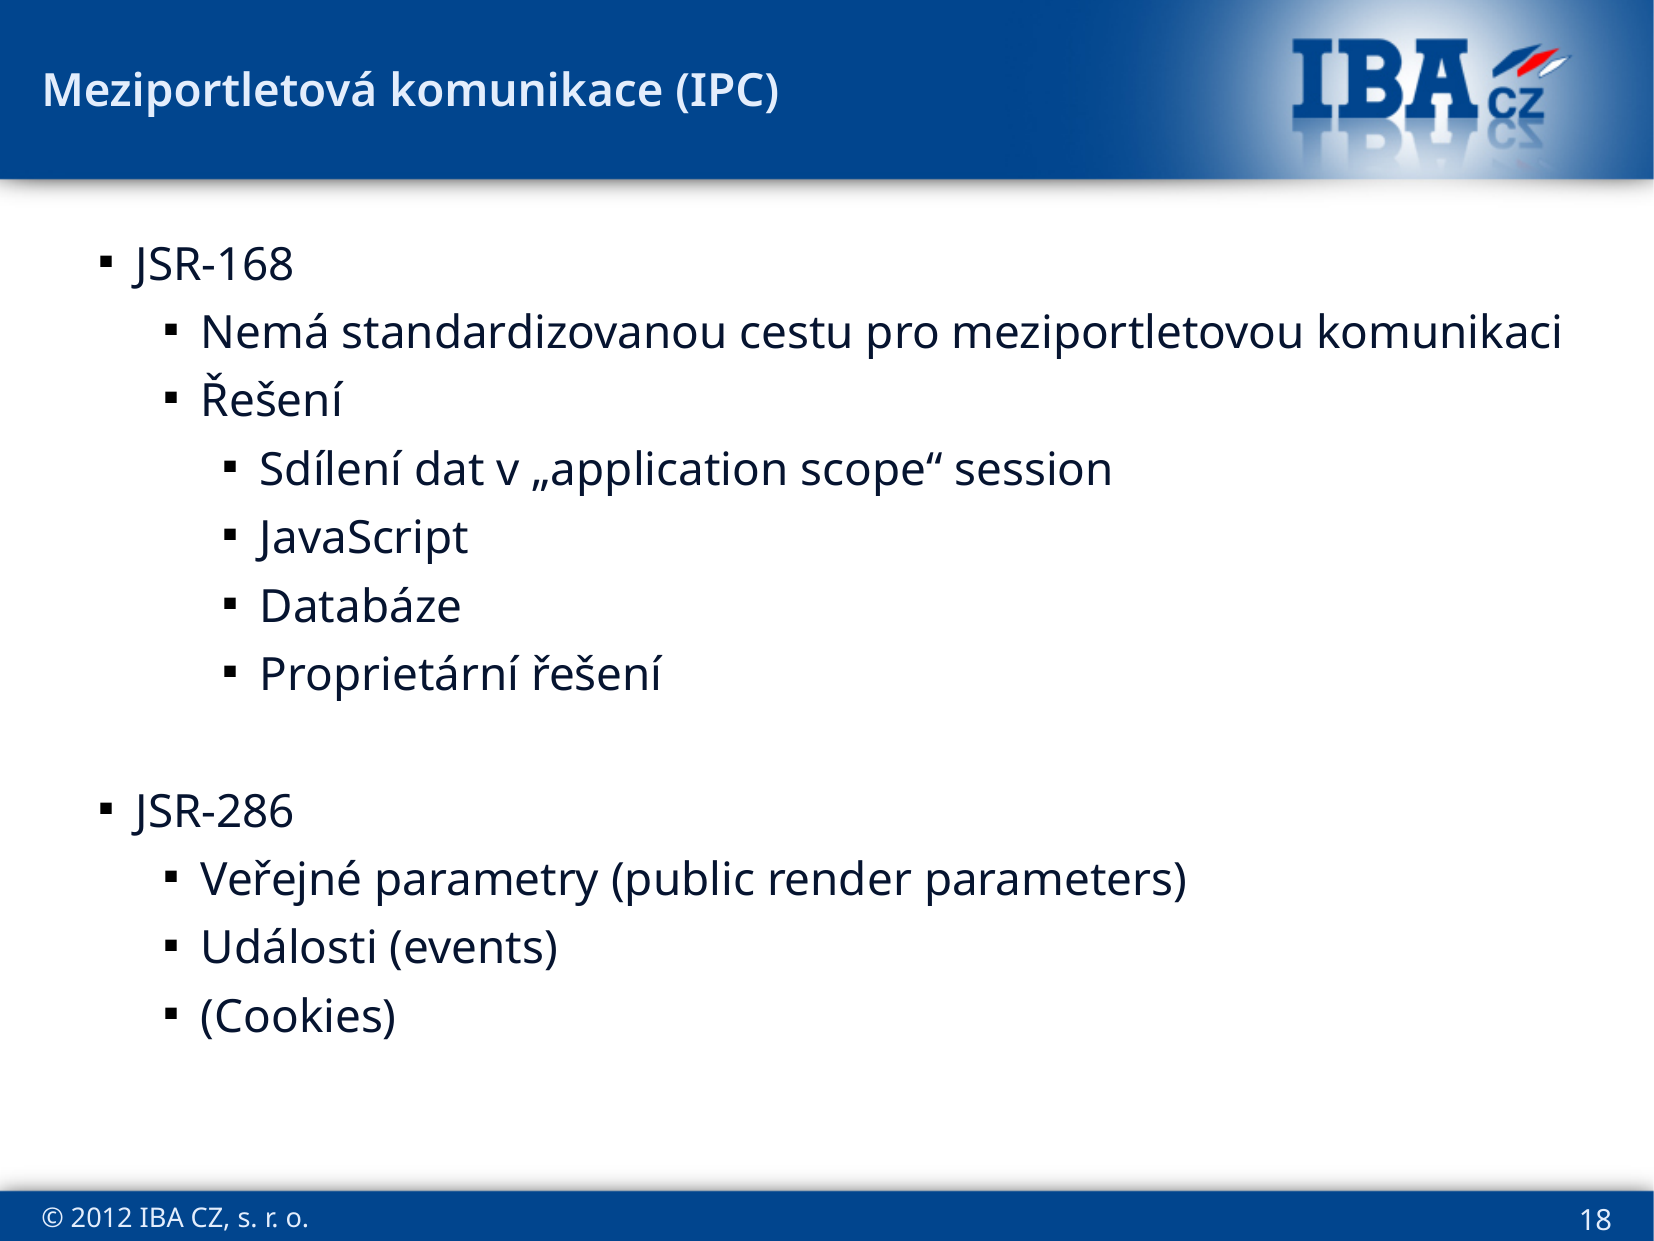

# Meziportletová komunikace (IPC)
JSR-168
Nemá standardizovanou cestu pro meziportletovou komunikaci
Řešení
Sdílení dat v „application scope“ session
JavaScript
Databáze
Proprietární řešení
JSR-286
Veřejné parametry (public render parameters)
Události (events)
(Cookies)
18